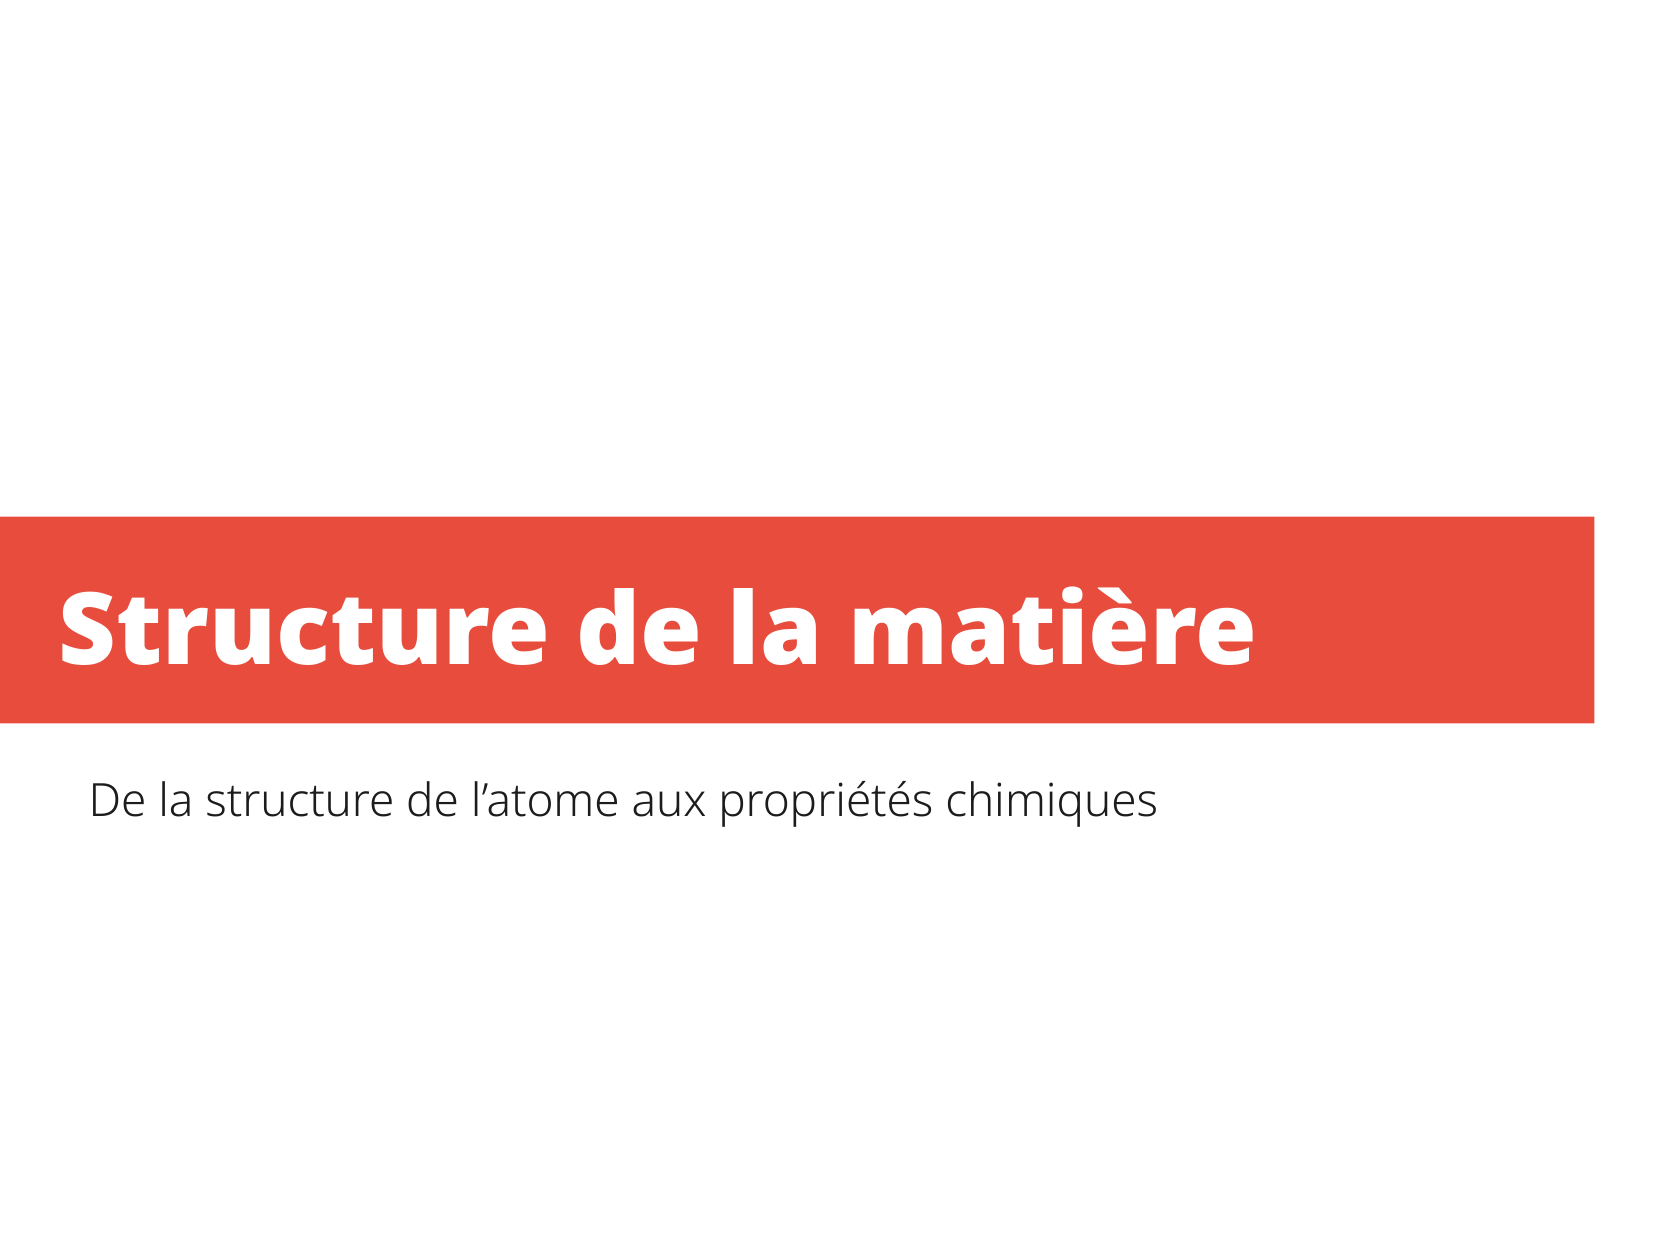

# Structure de la matière
De la structure de l’atome aux propriétés chimiques